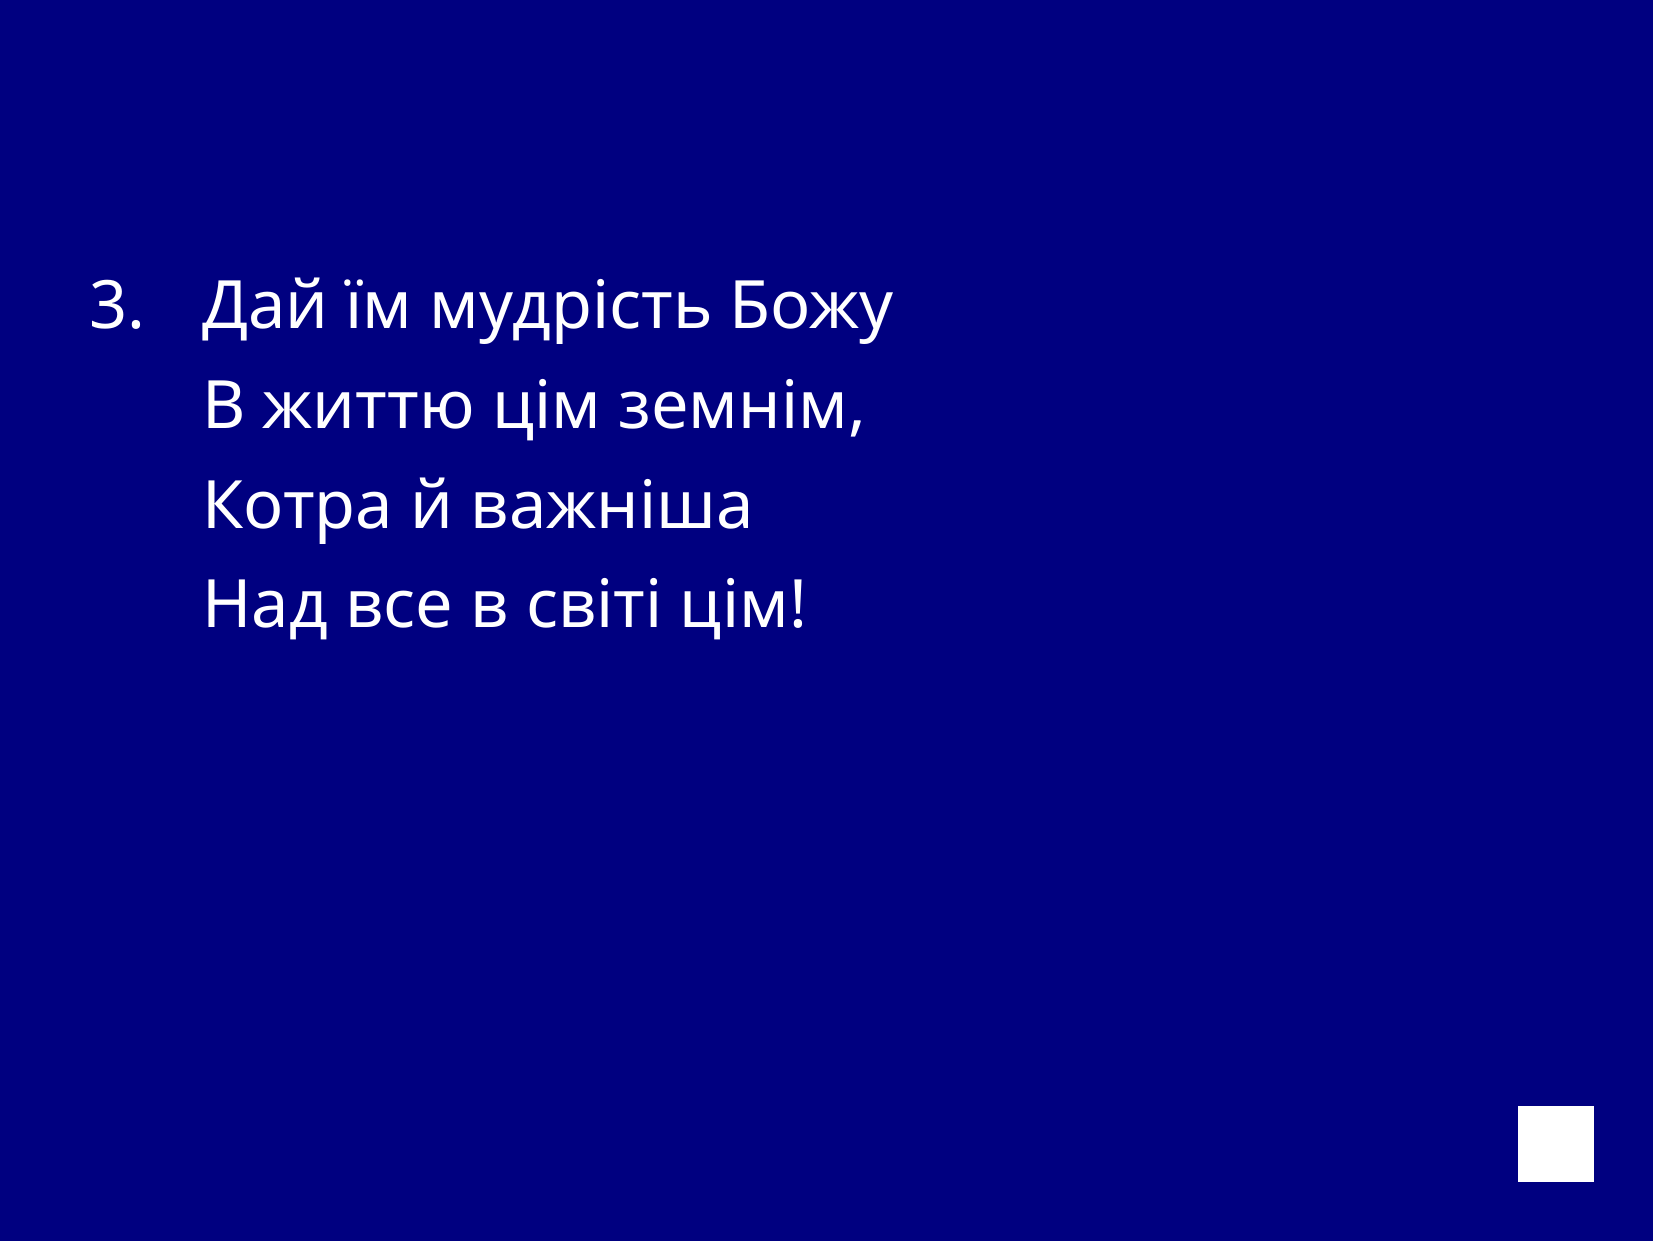

3.	Дай їм мудрість Божу
	В життю цім земнім,
	Котра й важніша
	Над все в світі цім!